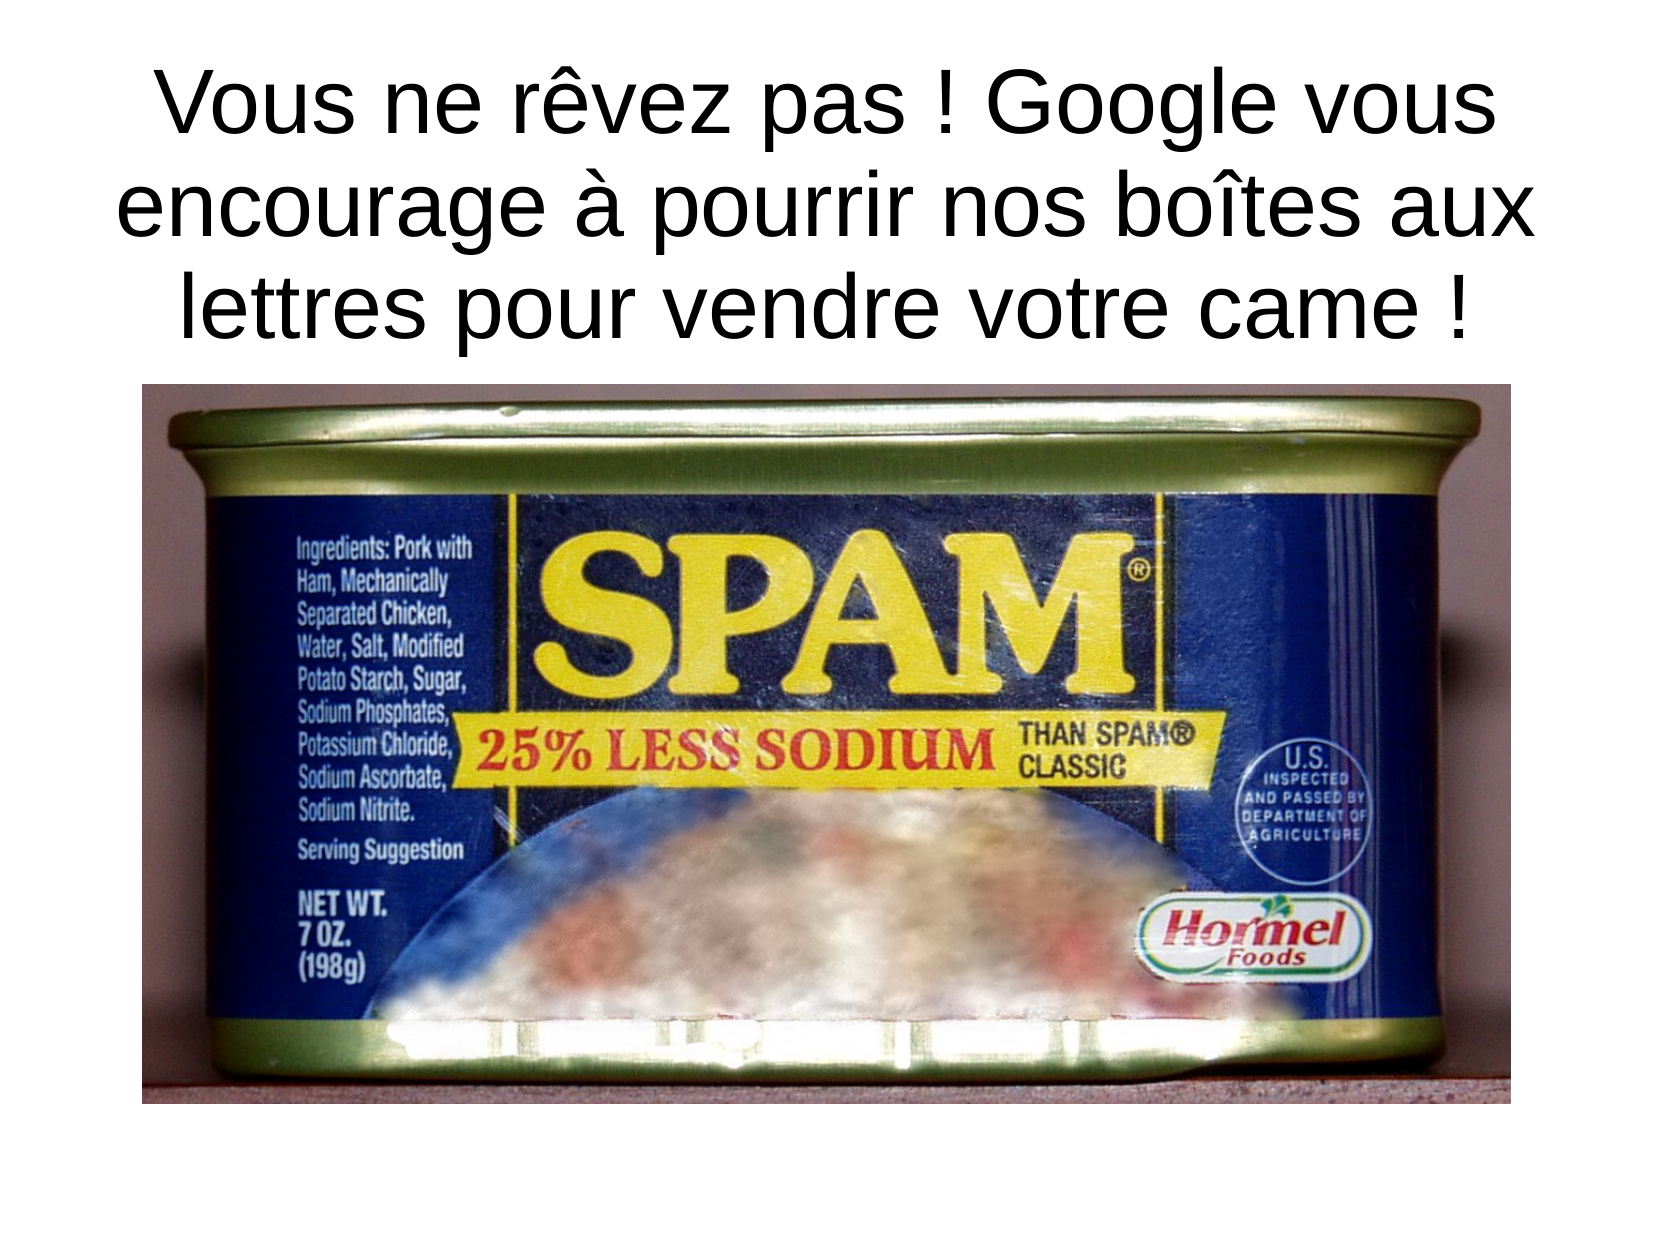

# Vous ne rêvez pas ! Google vous encourage à pourrir nos boîtes aux lettres pour vendre votre came !